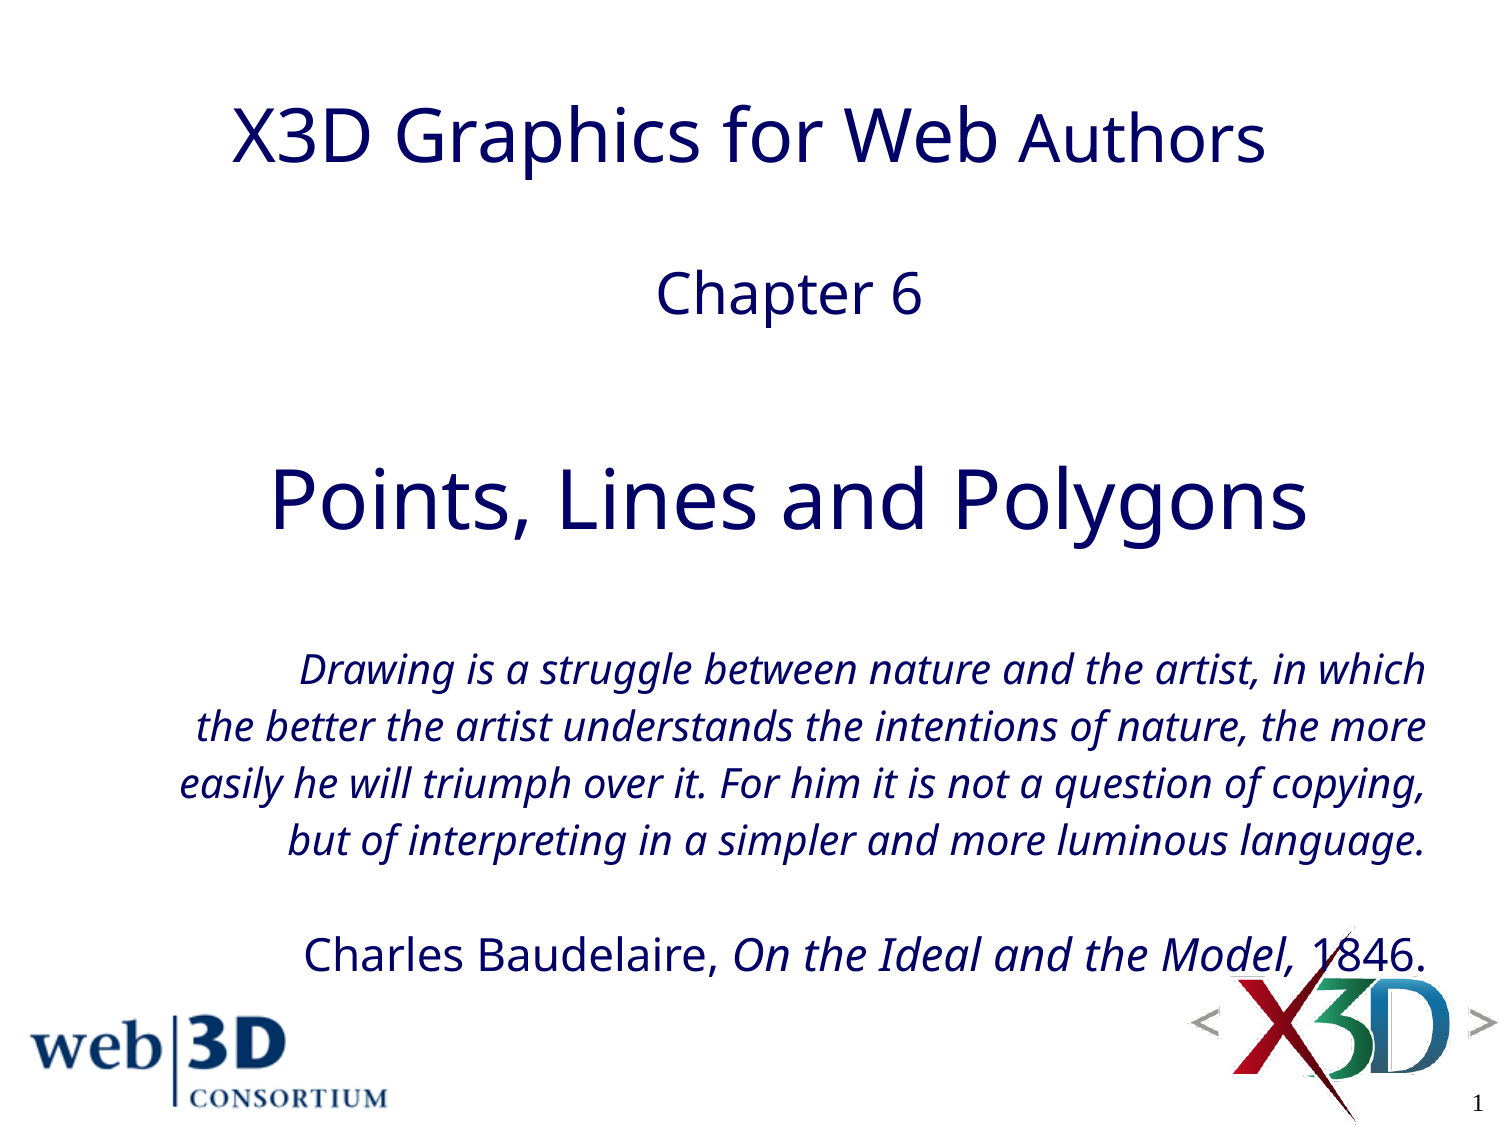

# X3D Graphics for Web Authors
Chapter 6
Points, Lines and Polygons
Drawing is a struggle between nature and the artist, in which the better the artist understands the intentions of nature, the more easily he will triumph over it. For him it is not a question of copying, but of interpreting in a simpler and more luminous language.
Charles Baudelaire, On the Ideal and the Model, 1846.